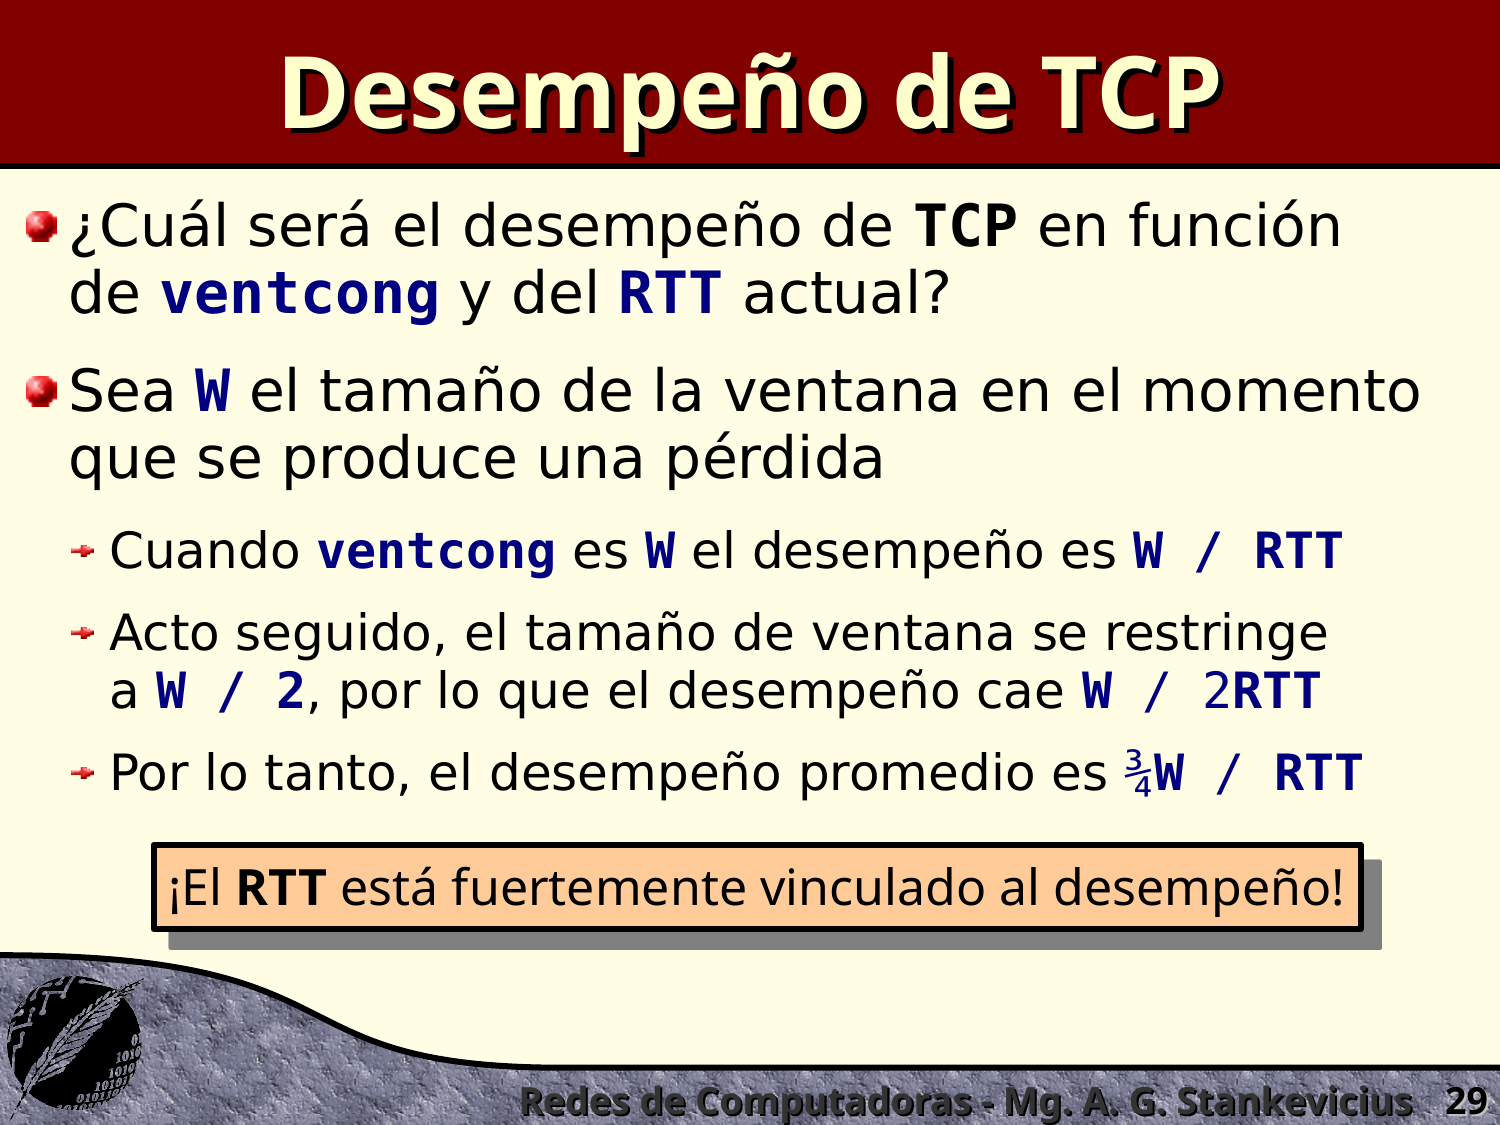

# Desempeño de TCP
¿Cuál será el desempeño de TCP en función
de ventcong y del RTT actual?
Sea W el tamaño de la ventana en el momento que se produce una pérdida
Cuando ventcong es W el desempeño es W / RTT
Acto seguido, el tamaño de ventana se restringe
a W / 2, por lo que el desempeño cae W / 2RTT
Por lo tanto, el desempeño promedio es ¾W / RTT
¡El RTT está fuertemente vinculado al desempeño!
29